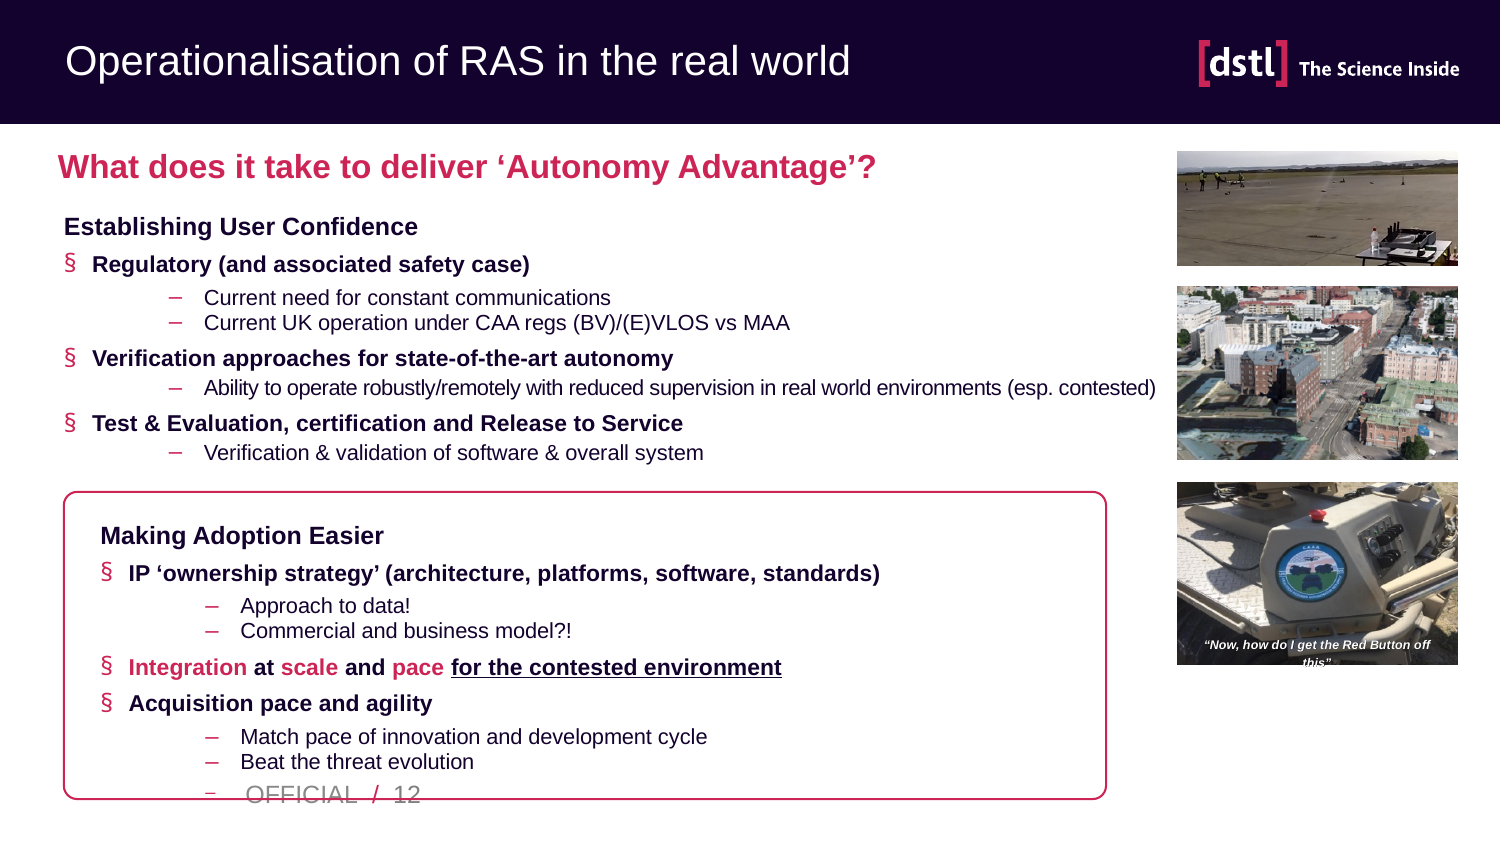

Operationalisation of RAS in the real world
What does it take to deliver ‘Autonomy Advantage’?
# Establishing User Confidence
Regulatory (and associated safety case)
Current need for constant communications
Current UK operation under CAA regs (BV)/(E)VLOS vs MAA
Verification approaches for state-of-the-art autonomy
Ability to operate robustly/remotely with reduced supervision in real world environments (esp. contested)
Test & Evaluation, certification and Release to Service
Verification & validation of software & overall system
“Now, how do I get the Red Button off this”
Making Adoption Easier
IP ‘ownership strategy’ (architecture, platforms, software, standards)
Approach to data!
Commercial and business model?!
Integration at scale and pace for the contested environment
Acquisition pace and agility
Match pace of innovation and development cycle
Beat the threat evolution
OFFICIAL /